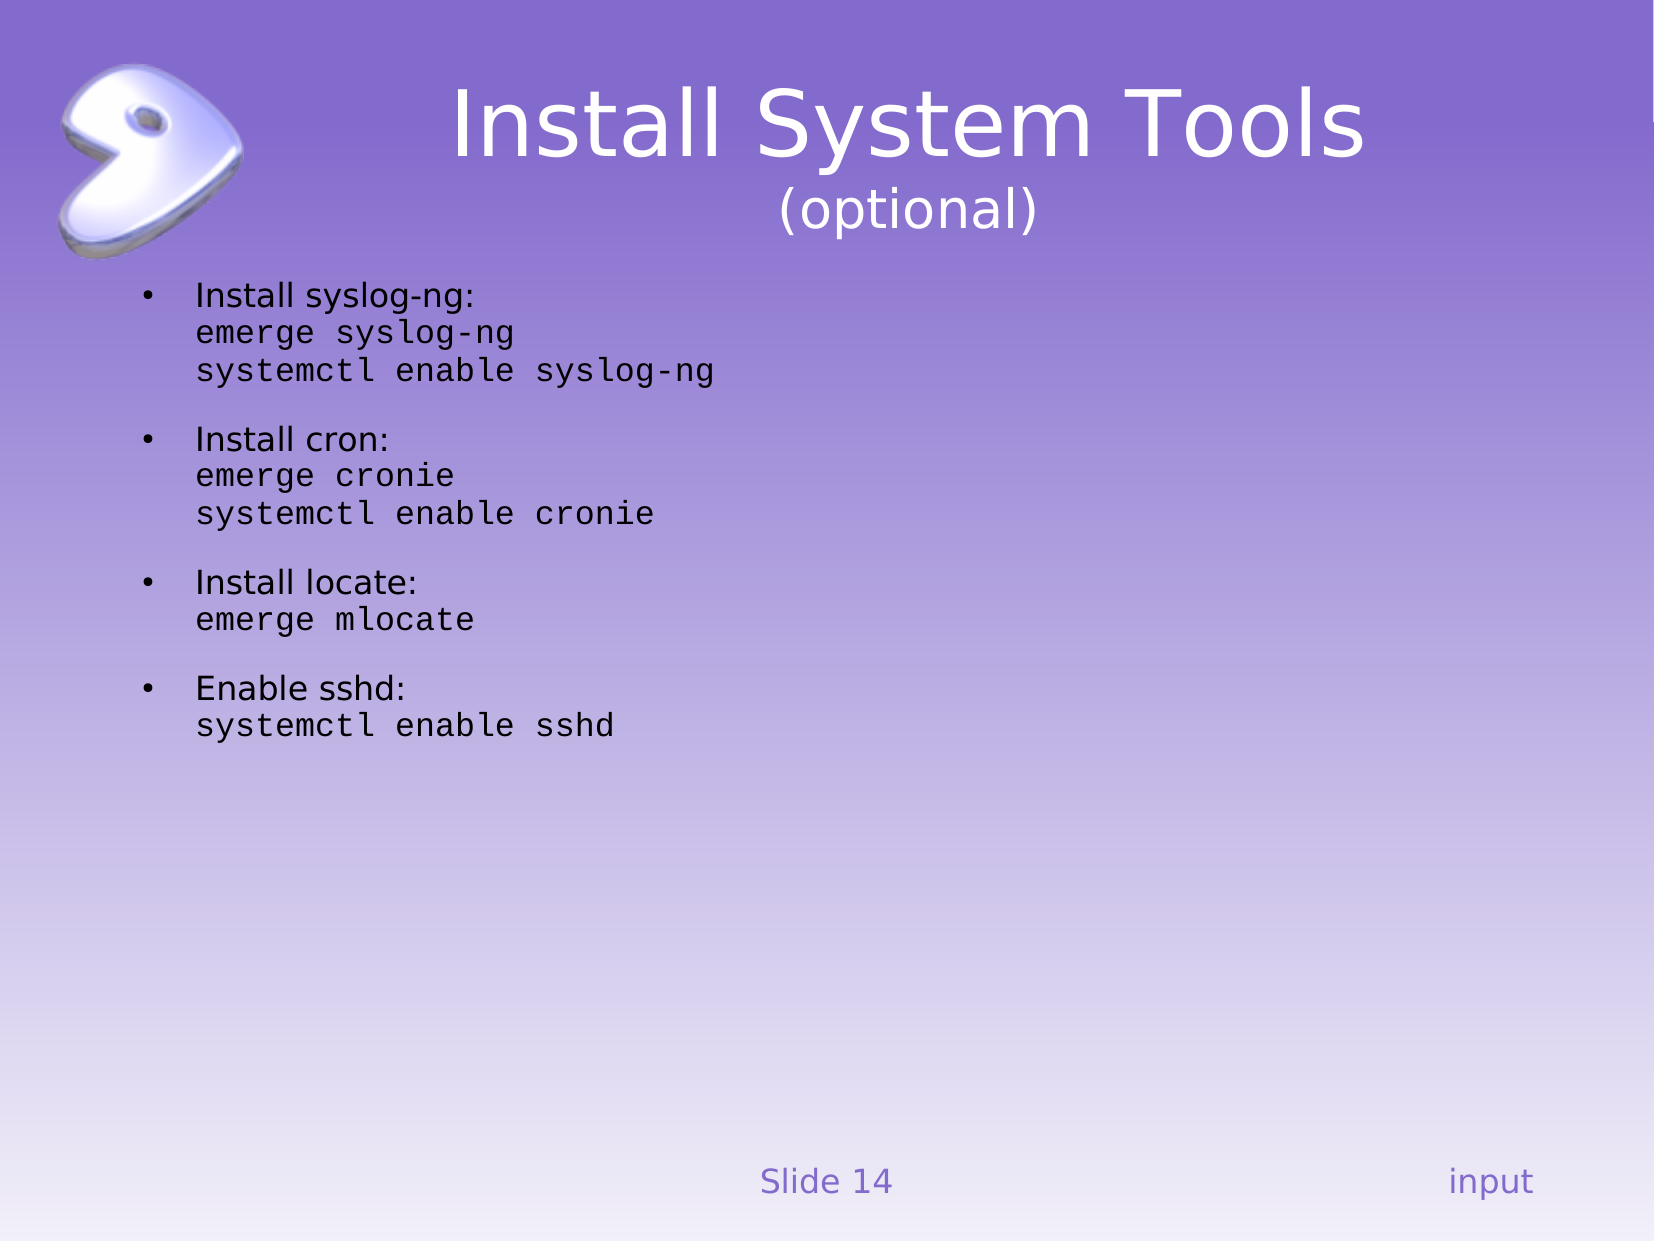

# Install System Tools (optional)
Install syslog-ng:
emerge syslog-ng
systemctl enable syslog-ng
Install cron:
emerge cronie
systemctl enable cronie
Install locate:
emerge mlocate
Enable sshd:
systemctl enable sshd